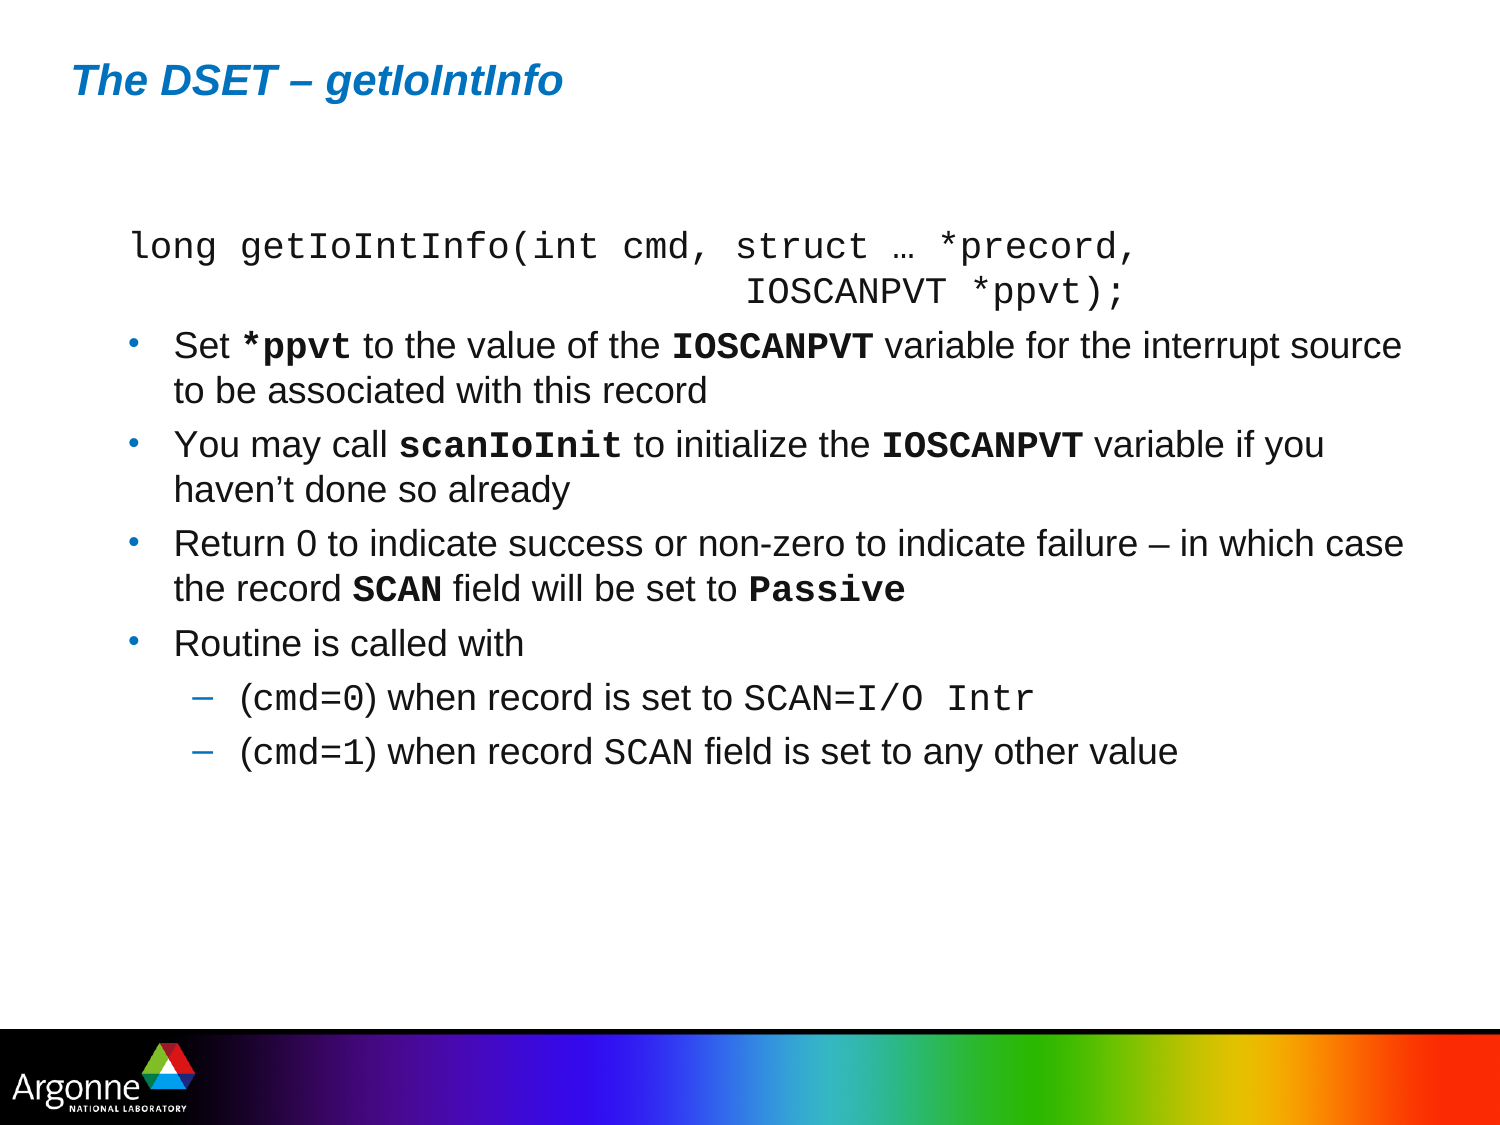

# The DSET – getIoIntInfo
long getIoIntInfo(int cmd, struct … *precord, 			 IOSCANPVT *ppvt);
Set *ppvt to the value of the IOSCANPVT variable for the interrupt source to be associated with this record
You may call scanIoInit to initialize the IOSCANPVT variable if you haven’t done so already
Return 0 to indicate success or non-zero to indicate failure – in which case the record SCAN field will be set to Passive
Routine is called with
(cmd=0) when record is set to SCAN=I/O Intr
(cmd=1) when record SCAN field is set to any other value